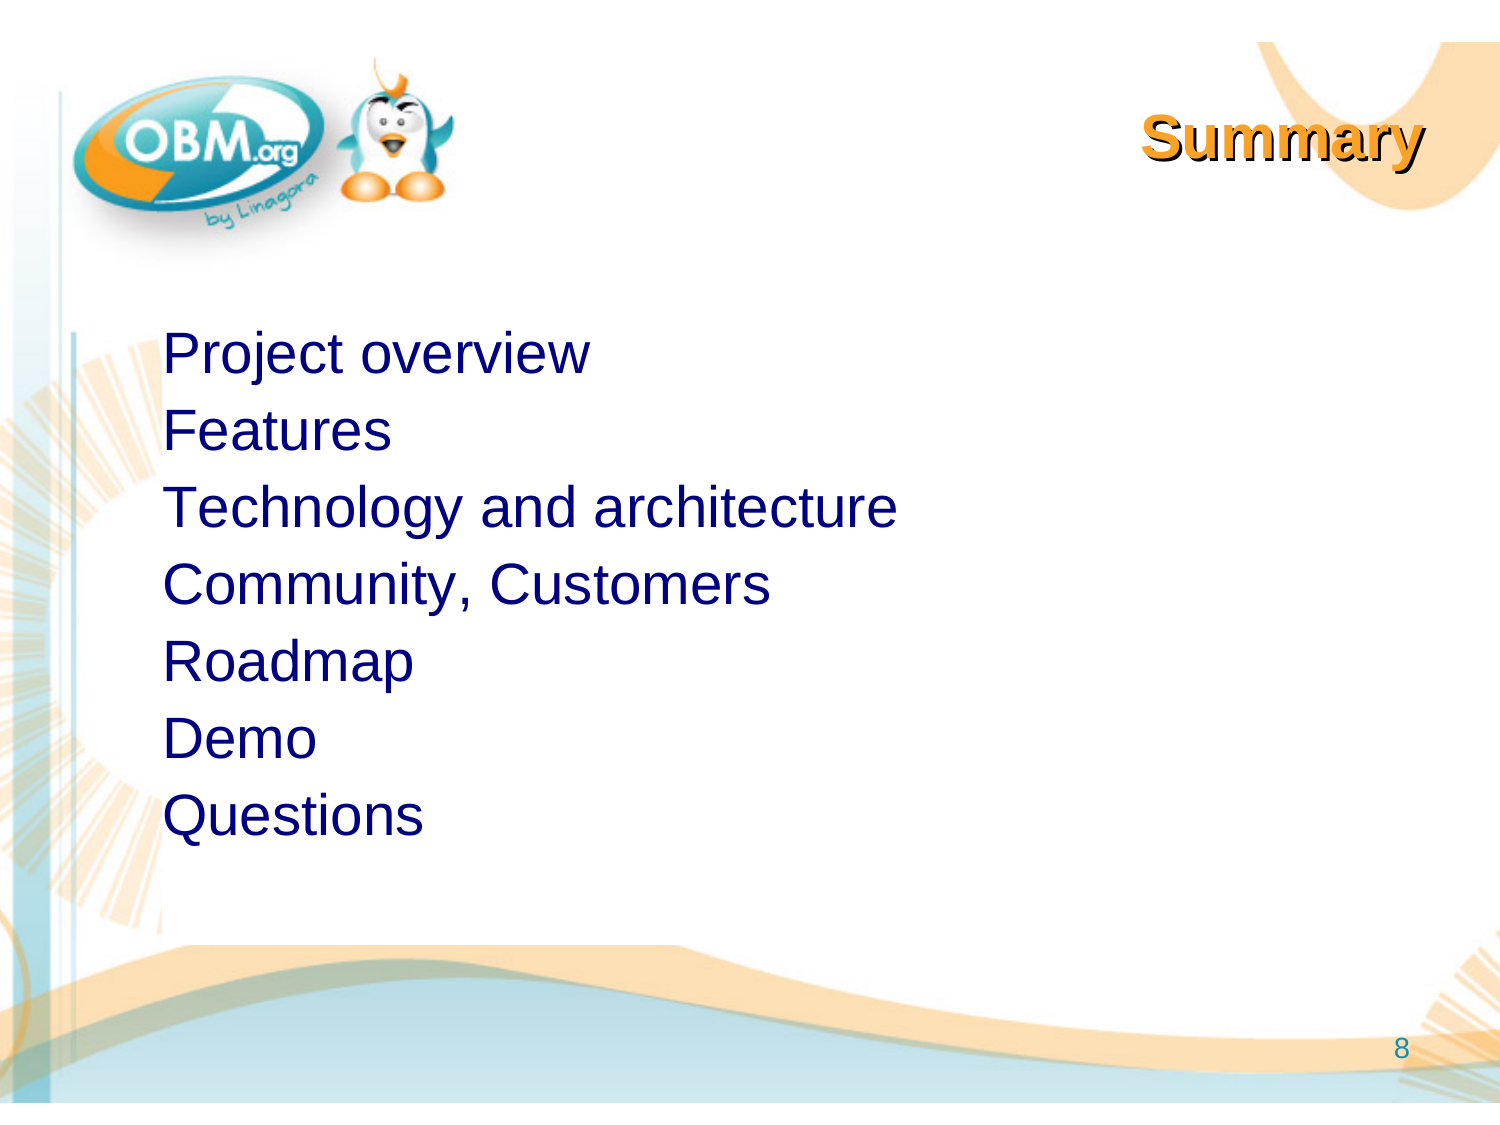

# Summary
Project overview
Features
Technology and architecture
Community, Customers
Roadmap
Demo
Questions
8